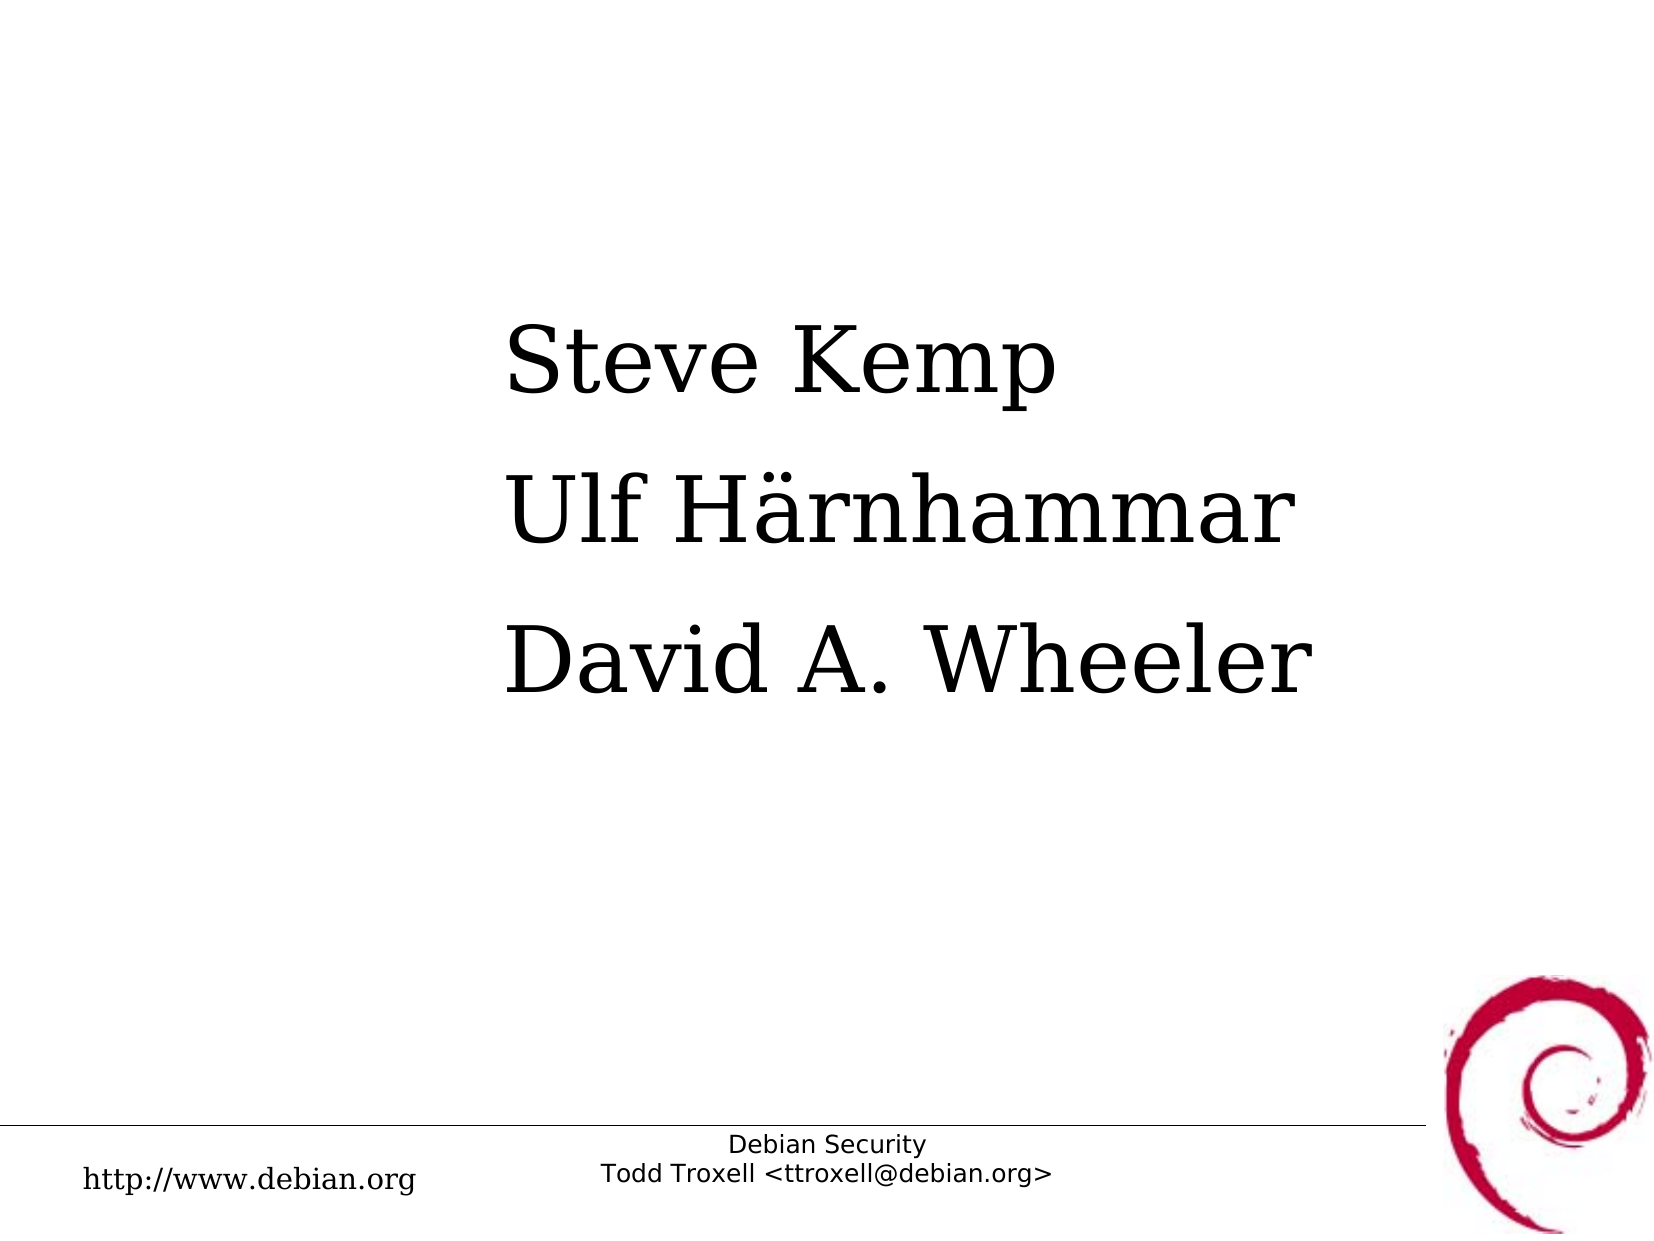

Steve Kemp
Ulf Härnhammar
David A. Wheeler